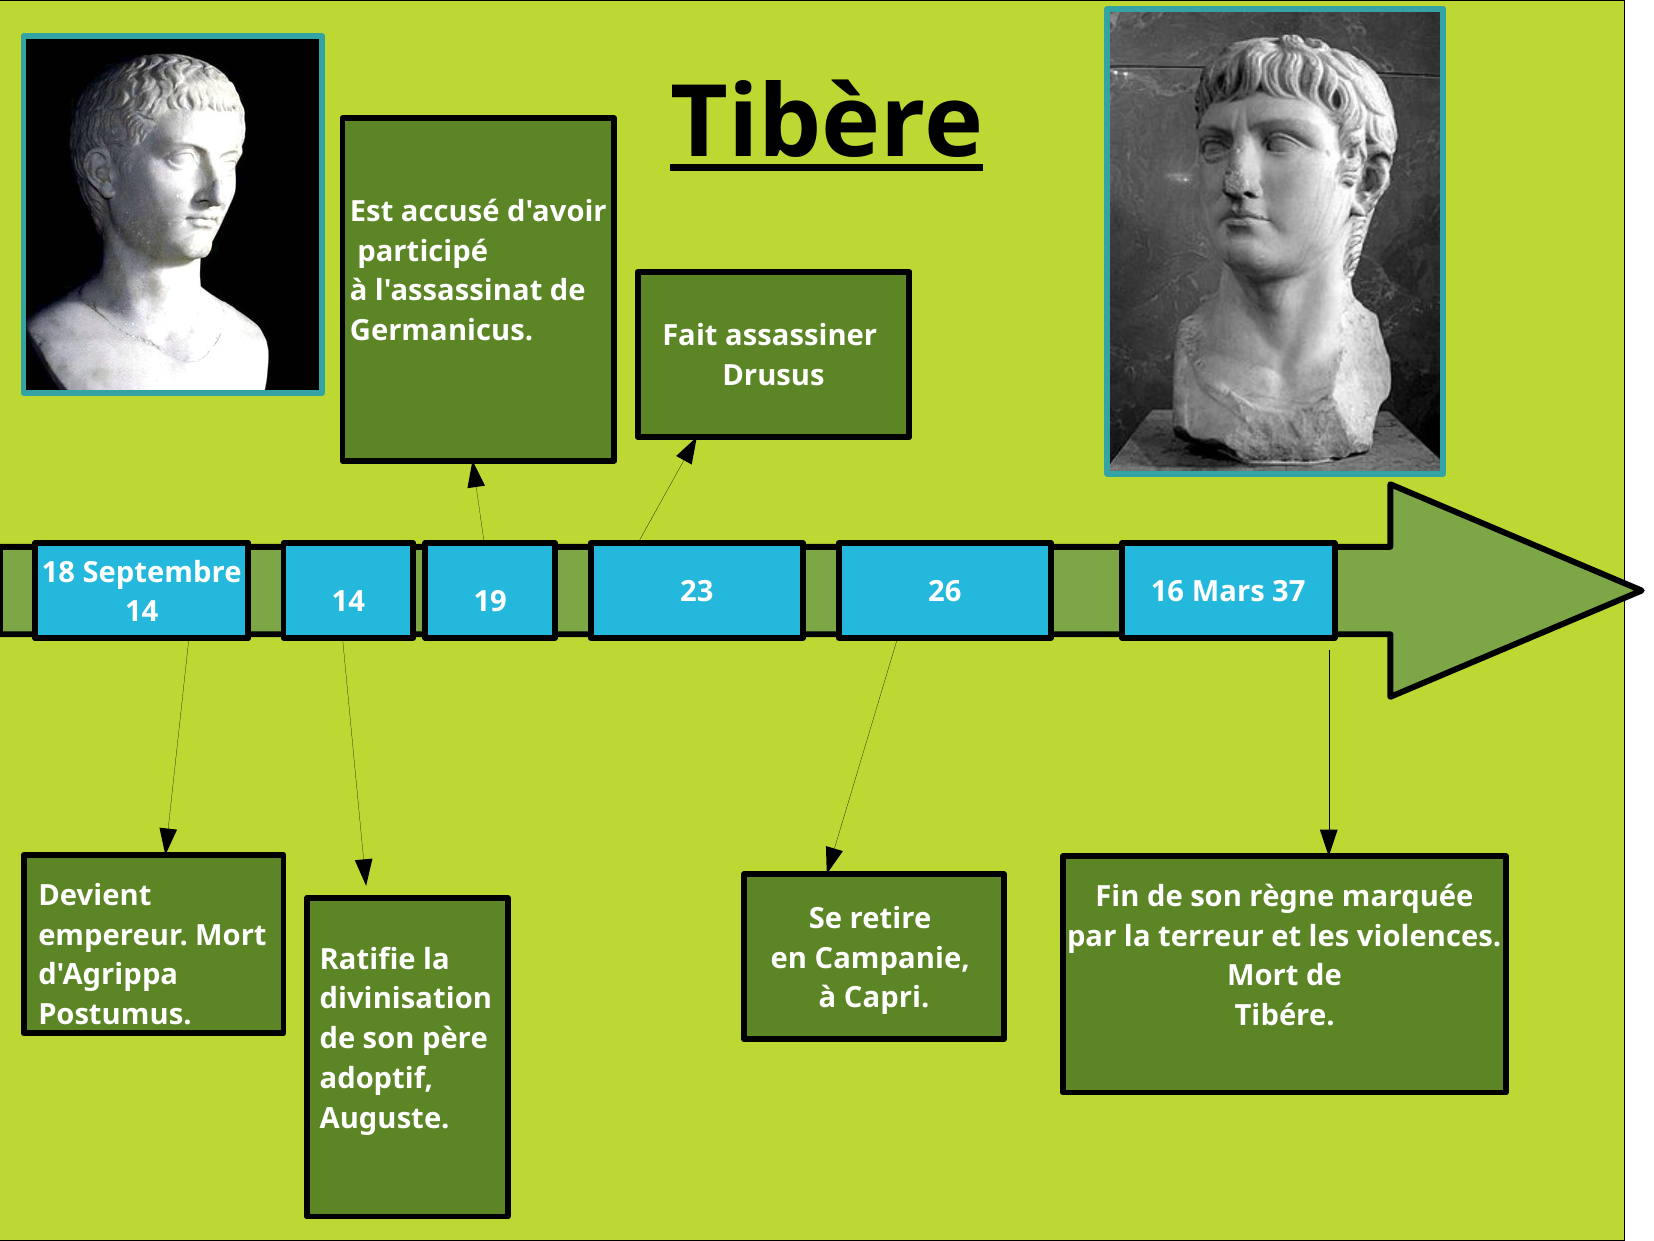

# Tibère
Est accusé d'avoir
 participé
à l'assassinat de
Germanicus.
Fait assassiner
Drusus
18 Septembre
14
18 Septembre
14
14
19
23
26
16 Mars 37
Fin de son règne marquée
par la terreur et les violences.
Mort de
Tibére.
Devient empereur. Mort
d'Agrippa
Postumus.
Se retire
en Campanie,
à Capri.
Ratifie la
divinisation
de son père
adoptif,
Auguste.